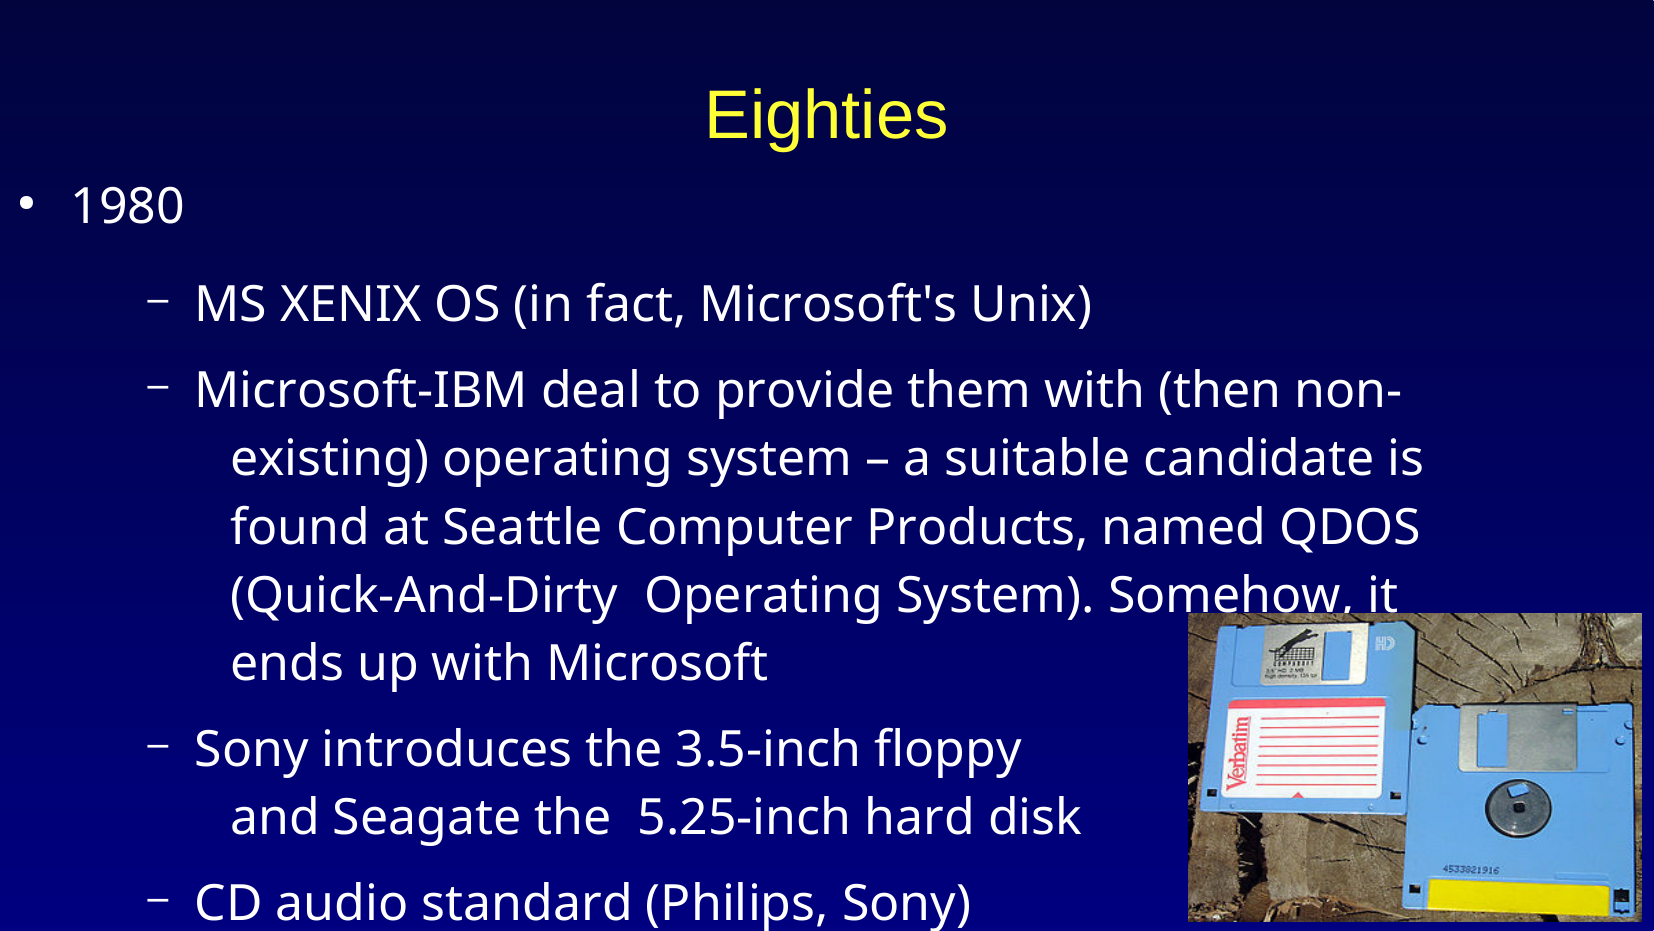

# Eighties
1980
MS XENIX OS (in fact, Microsoft's Unix)
Microsoft-IBM deal to provide them with (then non-existing) operating system – a suitable candidate is found at Seattle Computer Products, named QDOS (Quick-And-Dirty Operating System). Somehow, it ends up with Microsoft
Sony introduces the 3.5-inch floppy
and Seagate the 5.25-inch hard disk
CD audio standard (Philips, Sony)